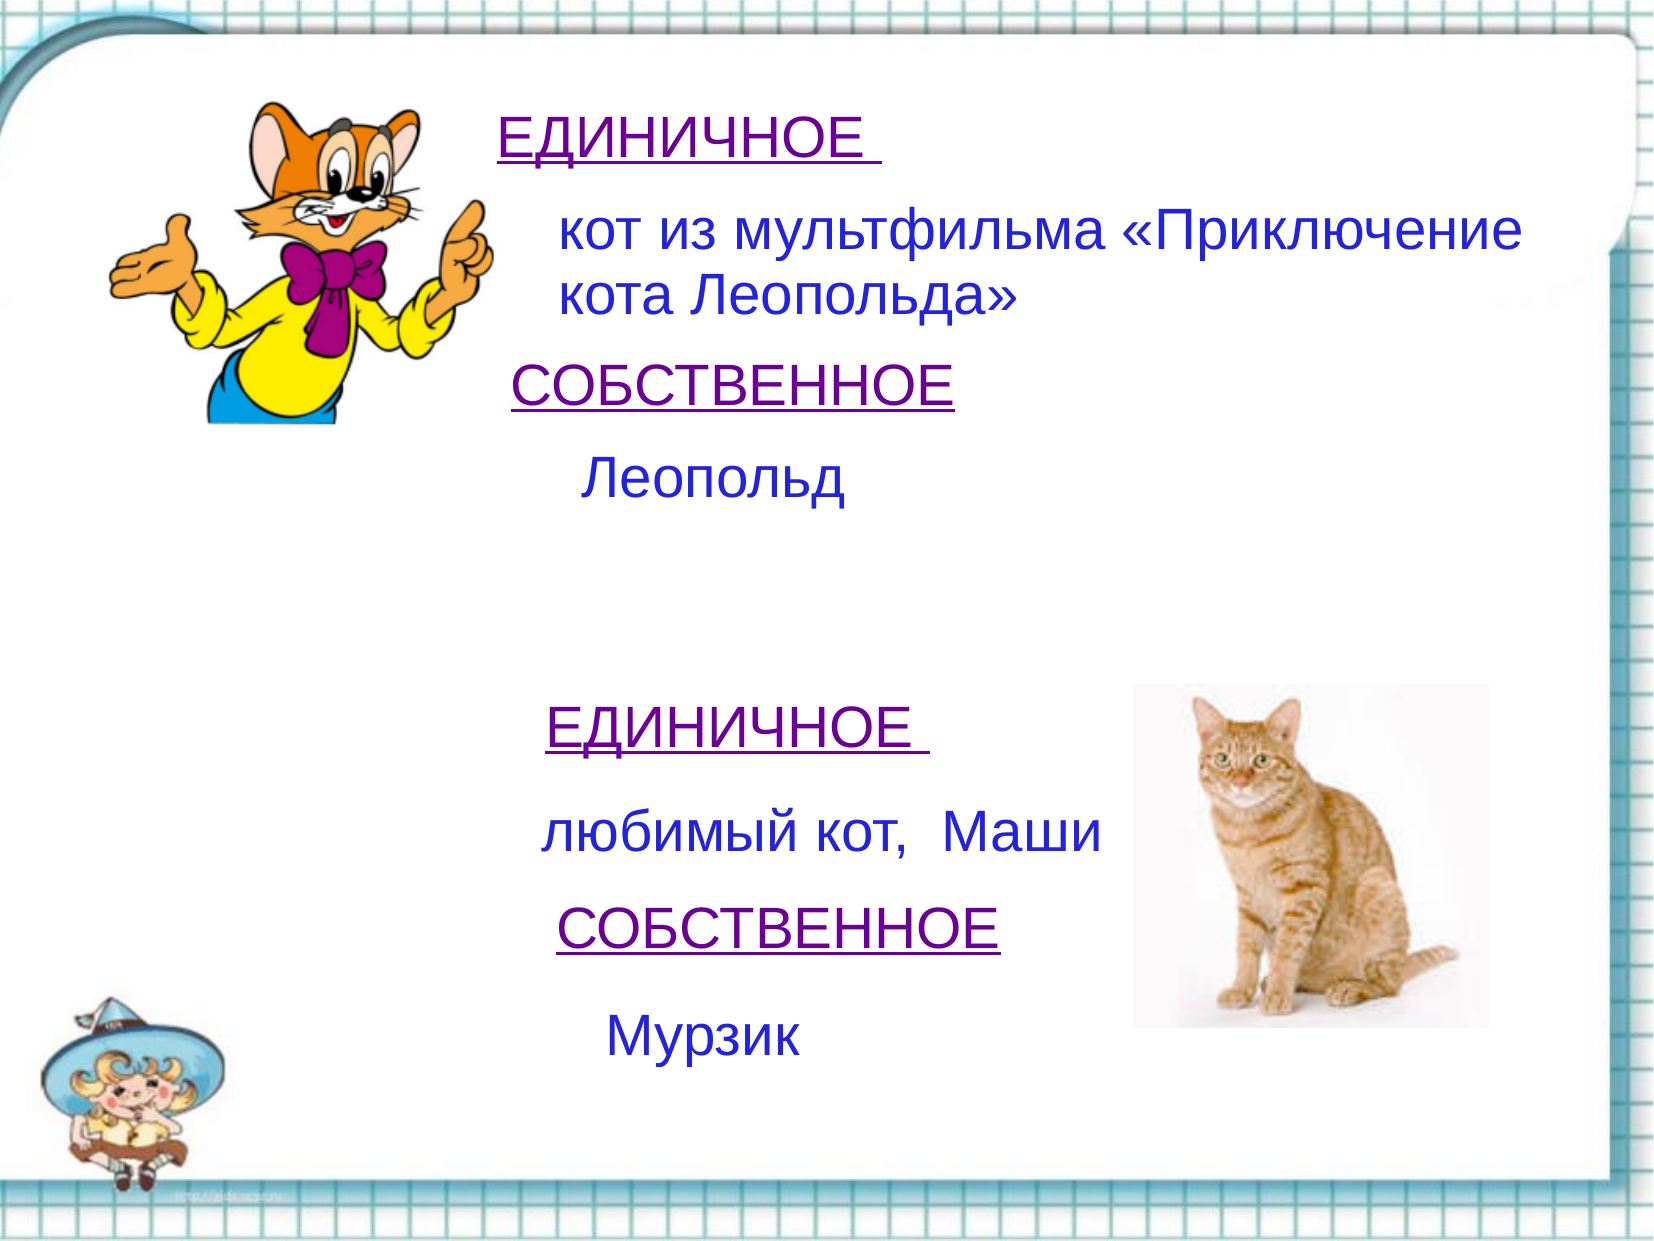

ЕДИНИЧНОЕ
кот из мультфильма «Приключение
кота Леопольда»
СОБСТВЕННОЕ
Леопольд
ЕДИНИЧНОЕ
любимый кот, Маши
СОБСТВЕННОЕ
Мурзик